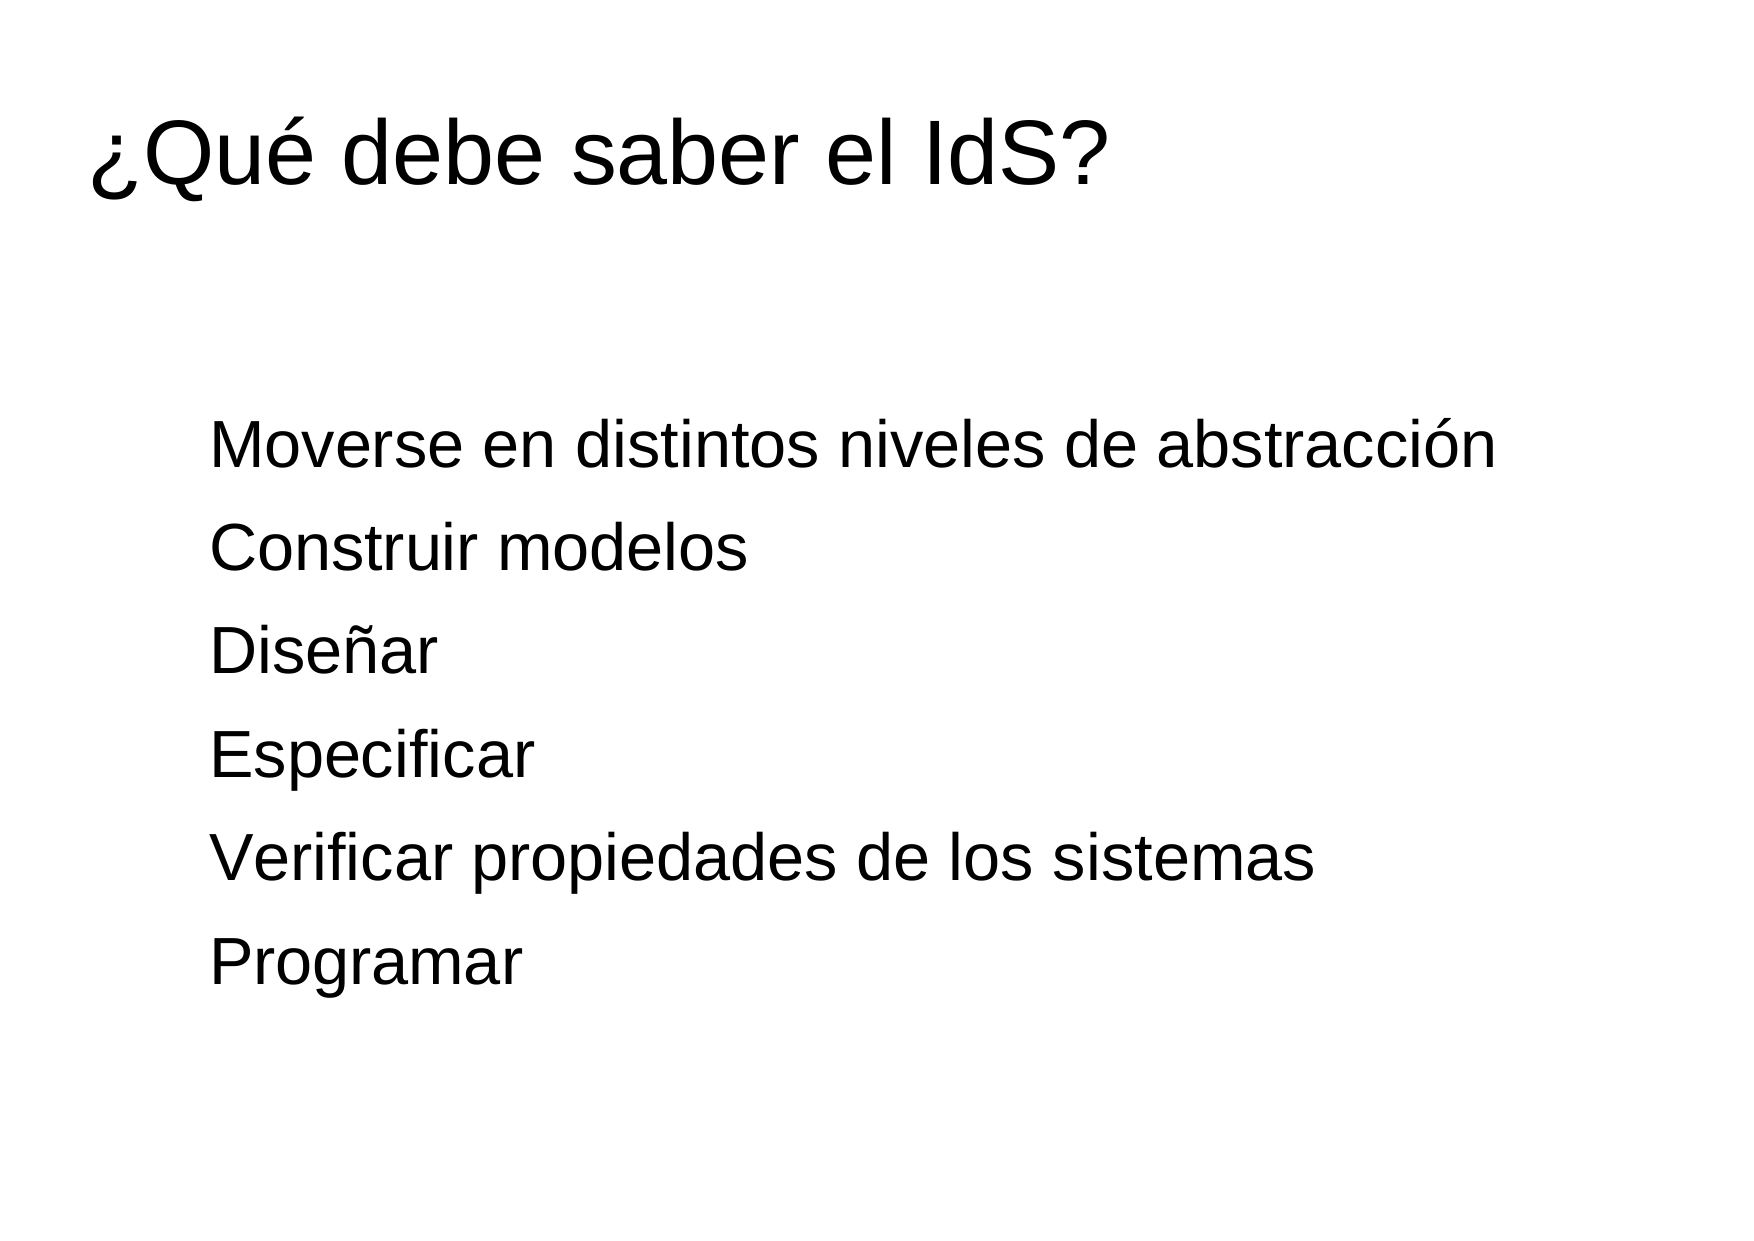

# ¿Qué debe saber el IdS?
Moverse en distintos niveles de abstracción
Construir modelos
Diseñar
Especificar
Verificar propiedades de los sistemas
Programar